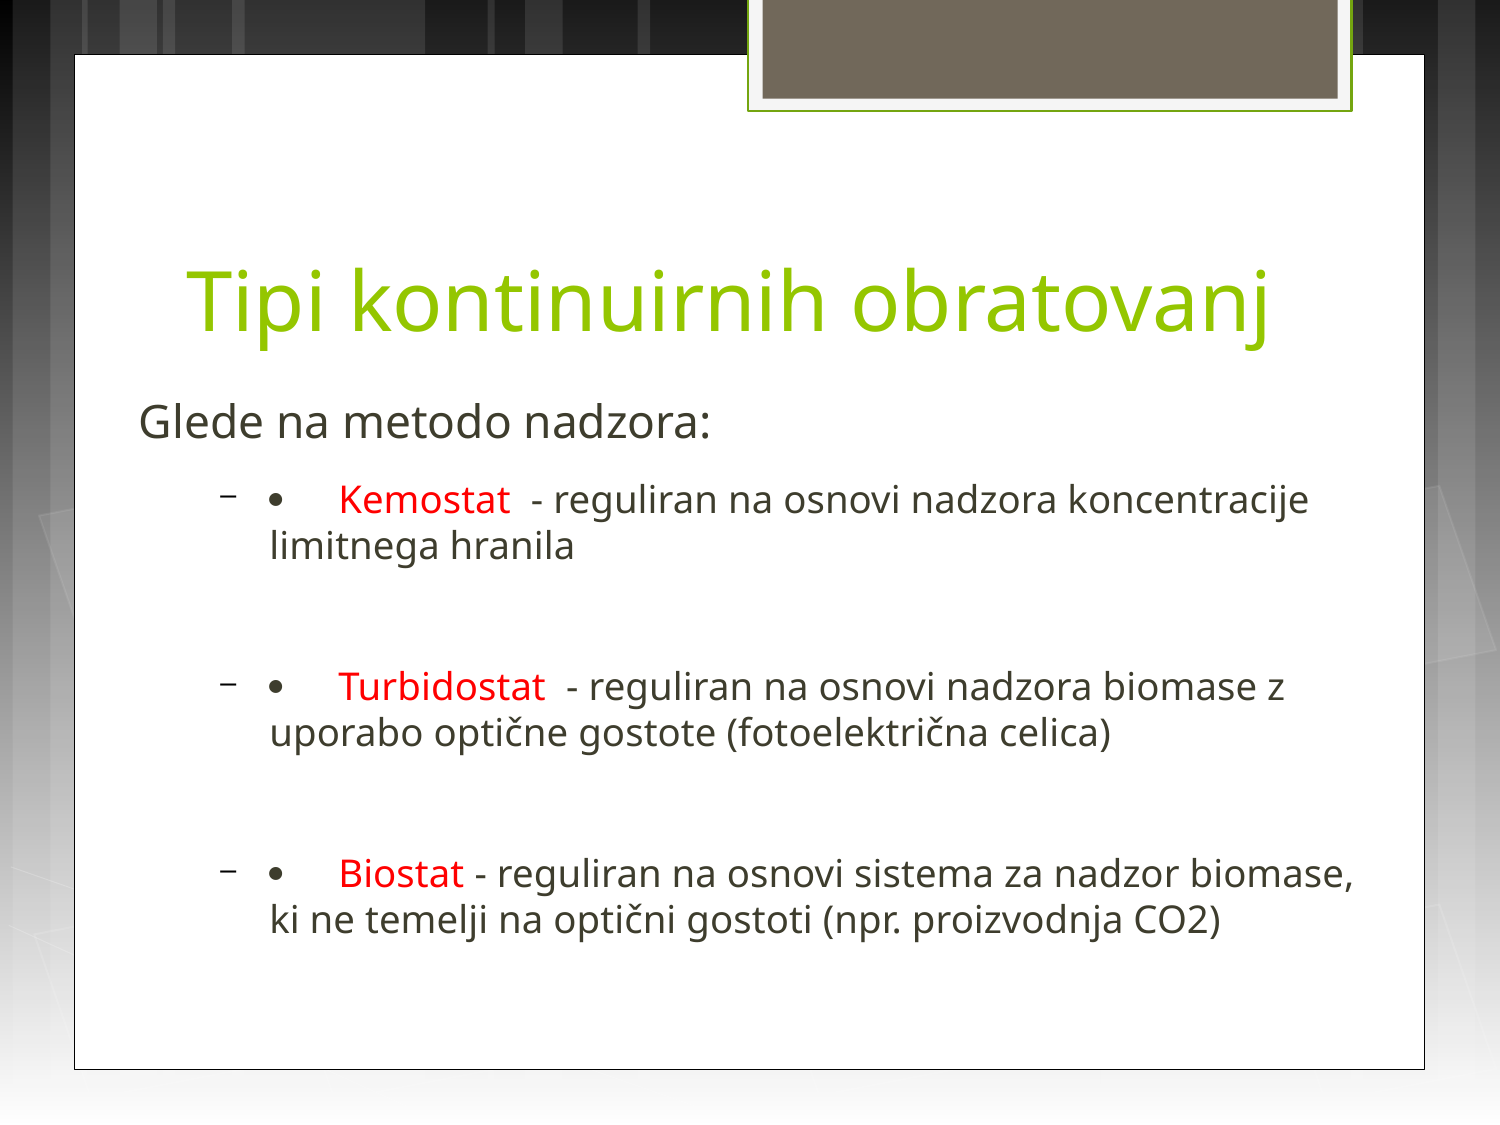

Tipi kontinuirnih obratovanj
# Glede na metodo nadzora:
	Kemostat - reguliran na osnovi nadzora koncentracije limitnega hranila
	Turbidostat - reguliran na osnovi nadzora biomase z uporabo optične gostote (fotoelektrična celica)
	Biostat - reguliran na osnovi sistema za nadzor biomase, ki ne temelji na optični gostoti (npr. proizvodnja CO2)